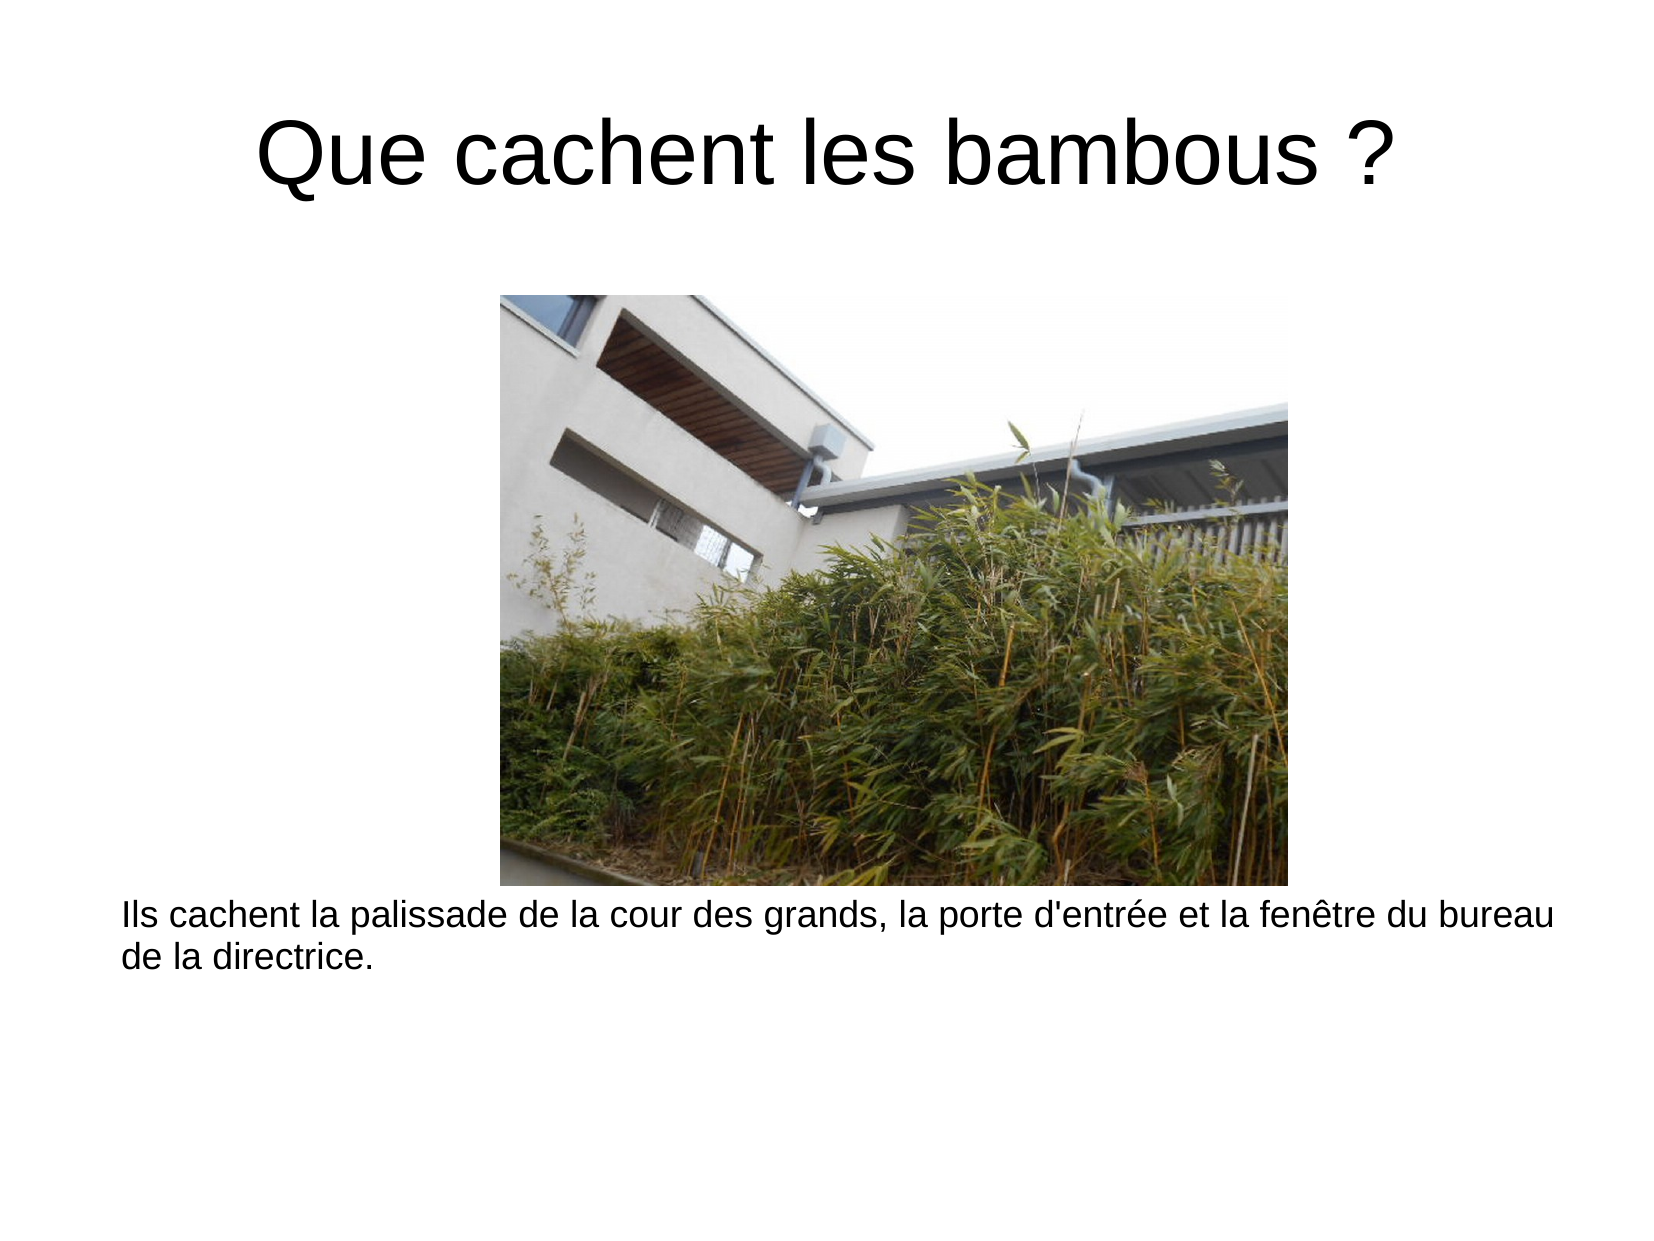

# Que cachent les bambous ?
Ils cachent la palissade de la cour des grands, la porte d'entrée et la fenêtre du bureau
de la directrice.